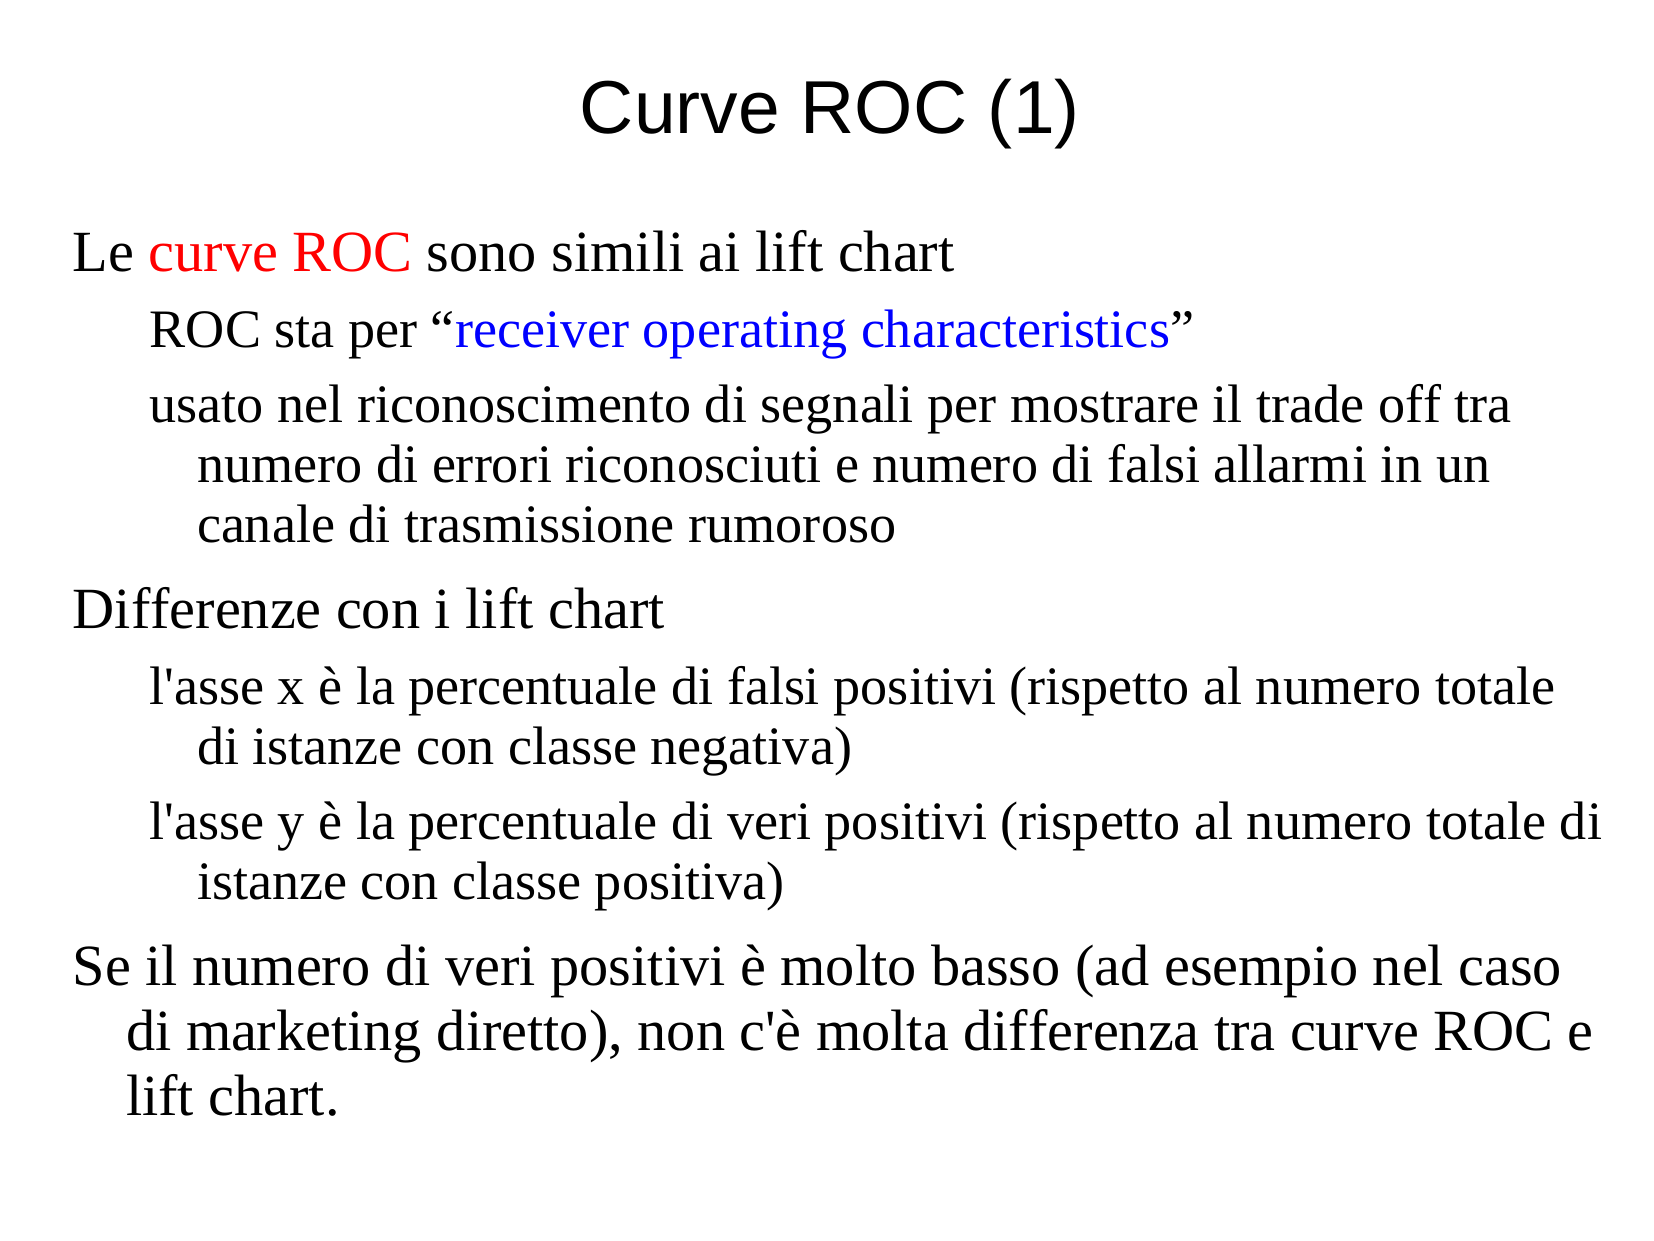

# Curve ROC (1)
Le curve ROC sono simili ai lift chart
ROC sta per “receiver operating characteristics”
usato nel riconoscimento di segnali per mostrare il trade off tra numero di errori riconosciuti e numero di falsi allarmi in un canale di trasmissione rumoroso
Differenze con i lift chart
l'asse x è la percentuale di falsi positivi (rispetto al numero totale di istanze con classe negativa)
l'asse y è la percentuale di veri positivi (rispetto al numero totale di istanze con classe positiva)
Se il numero di veri positivi è molto basso (ad esempio nel caso di marketing diretto), non c'è molta differenza tra curve ROC e lift chart.